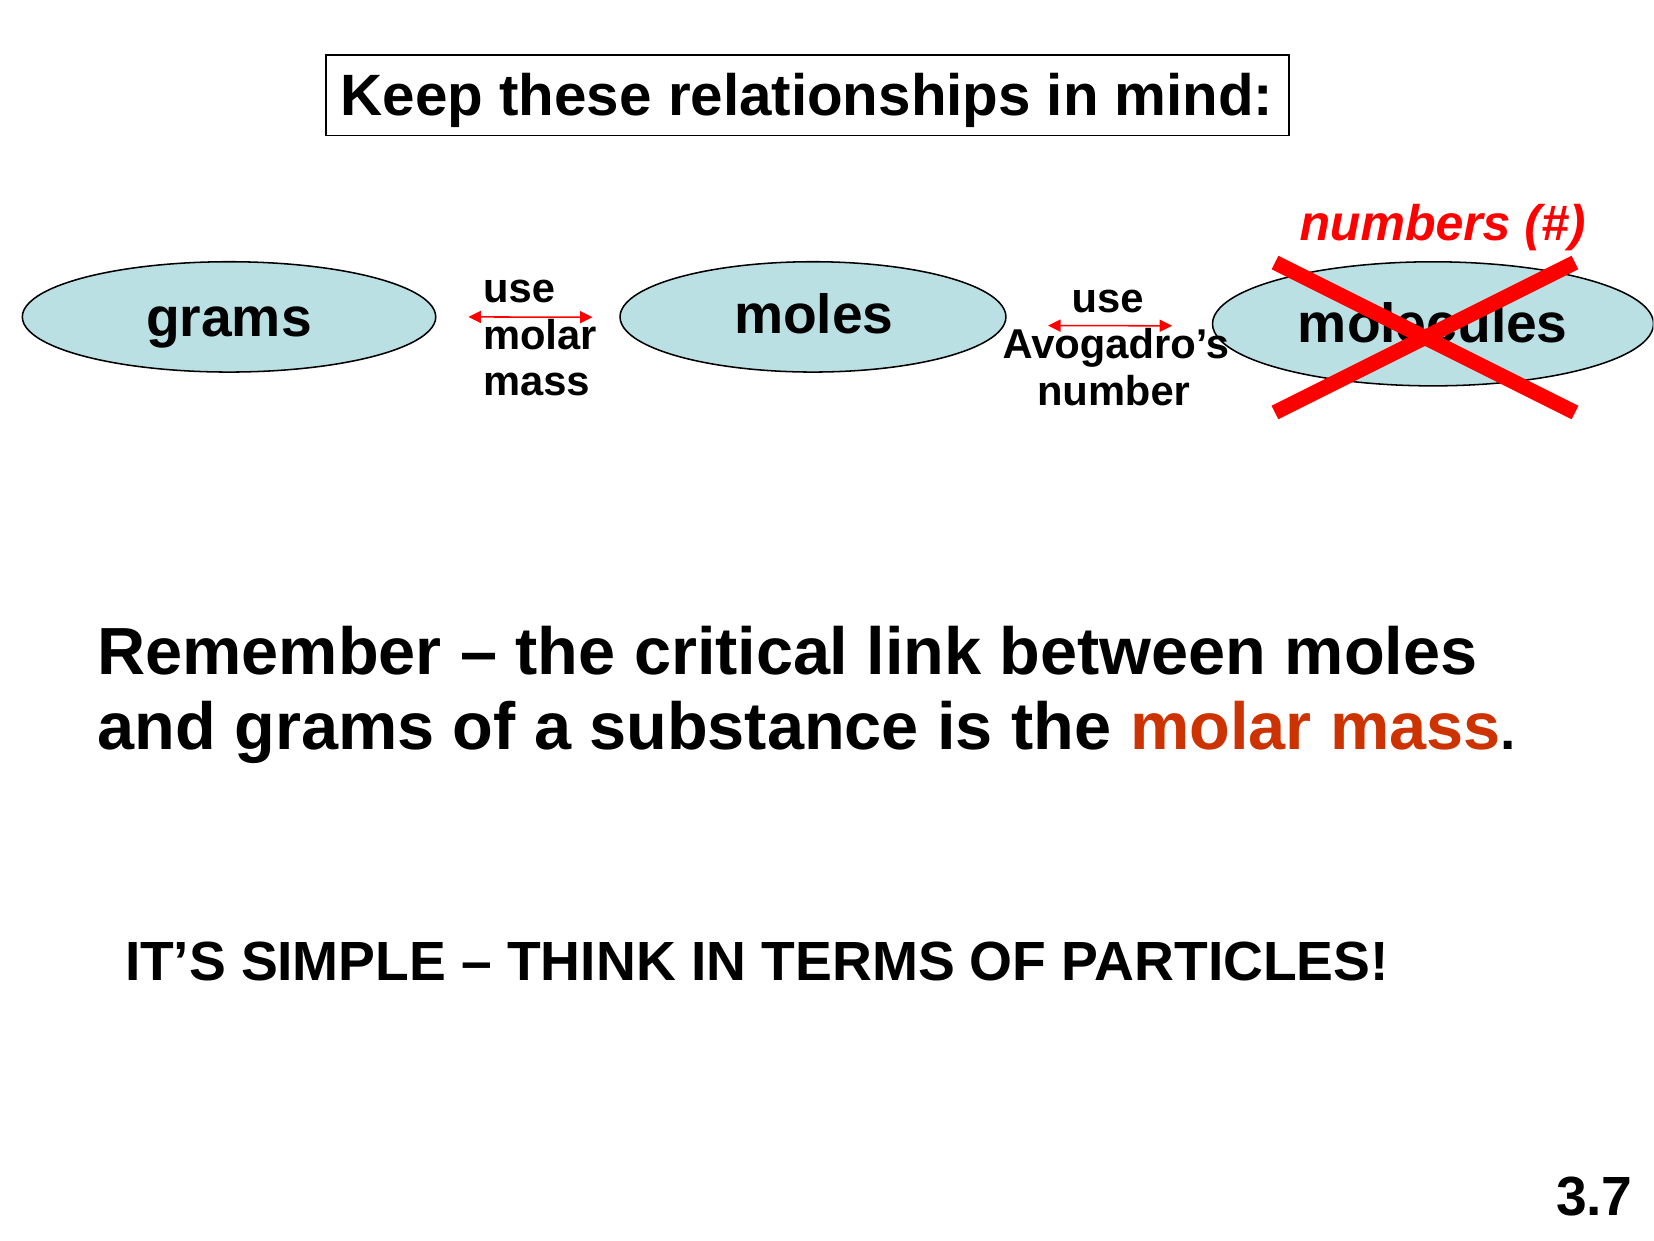

Keep these relationships in mind:
numbers (#)
use
molar
mass
grams
molecules
 use
Avogadro’s
 number
moles
Remember – the critical link between moles and grams of a substance is the molar mass.
IT’S SIMPLE – THINK IN TERMS OF PARTICLES!
3.7